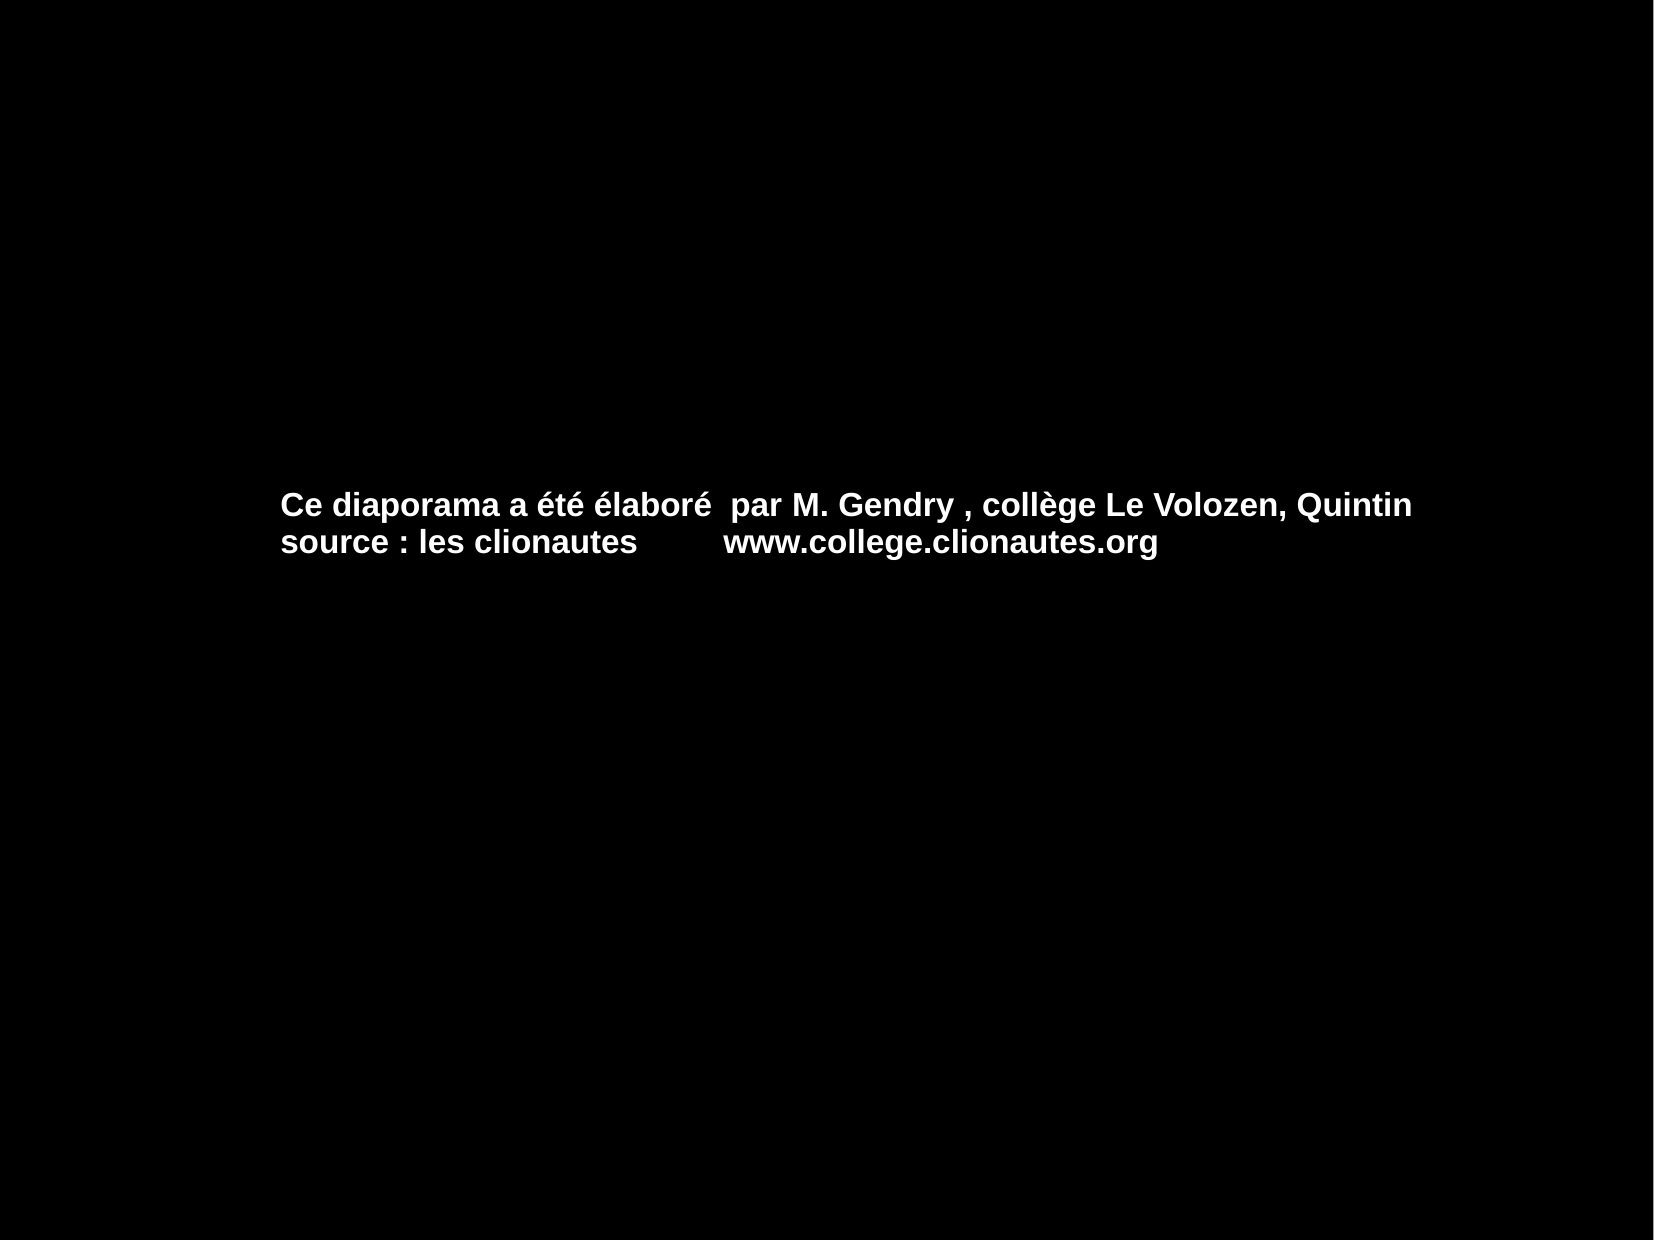

Ce diaporama a été élaboré par M. Gendry , collège Le Volozen, Quintin source : les clionautes 		www.college.clionautes.org